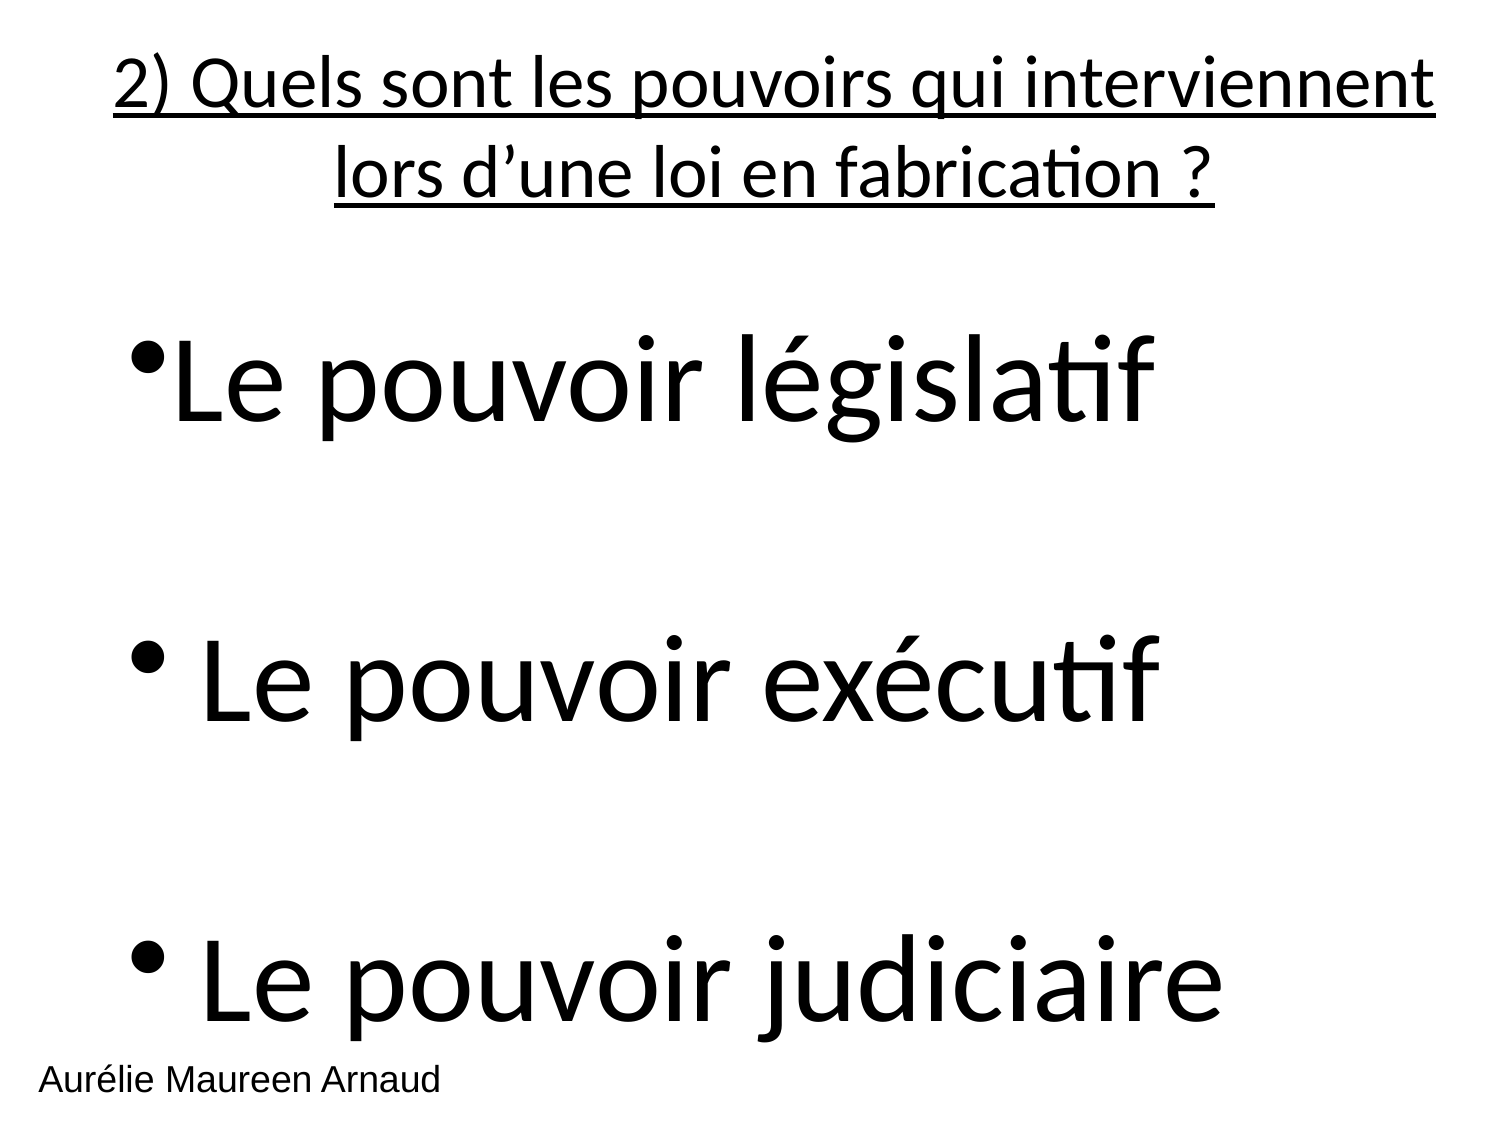

# 2) Quels sont les pouvoirs qui interviennent lors d’une loi en fabrication ?
Le pouvoir législatif
 Le pouvoir exécutif
 Le pouvoir judiciaire
Aurélie Maureen Arnaud